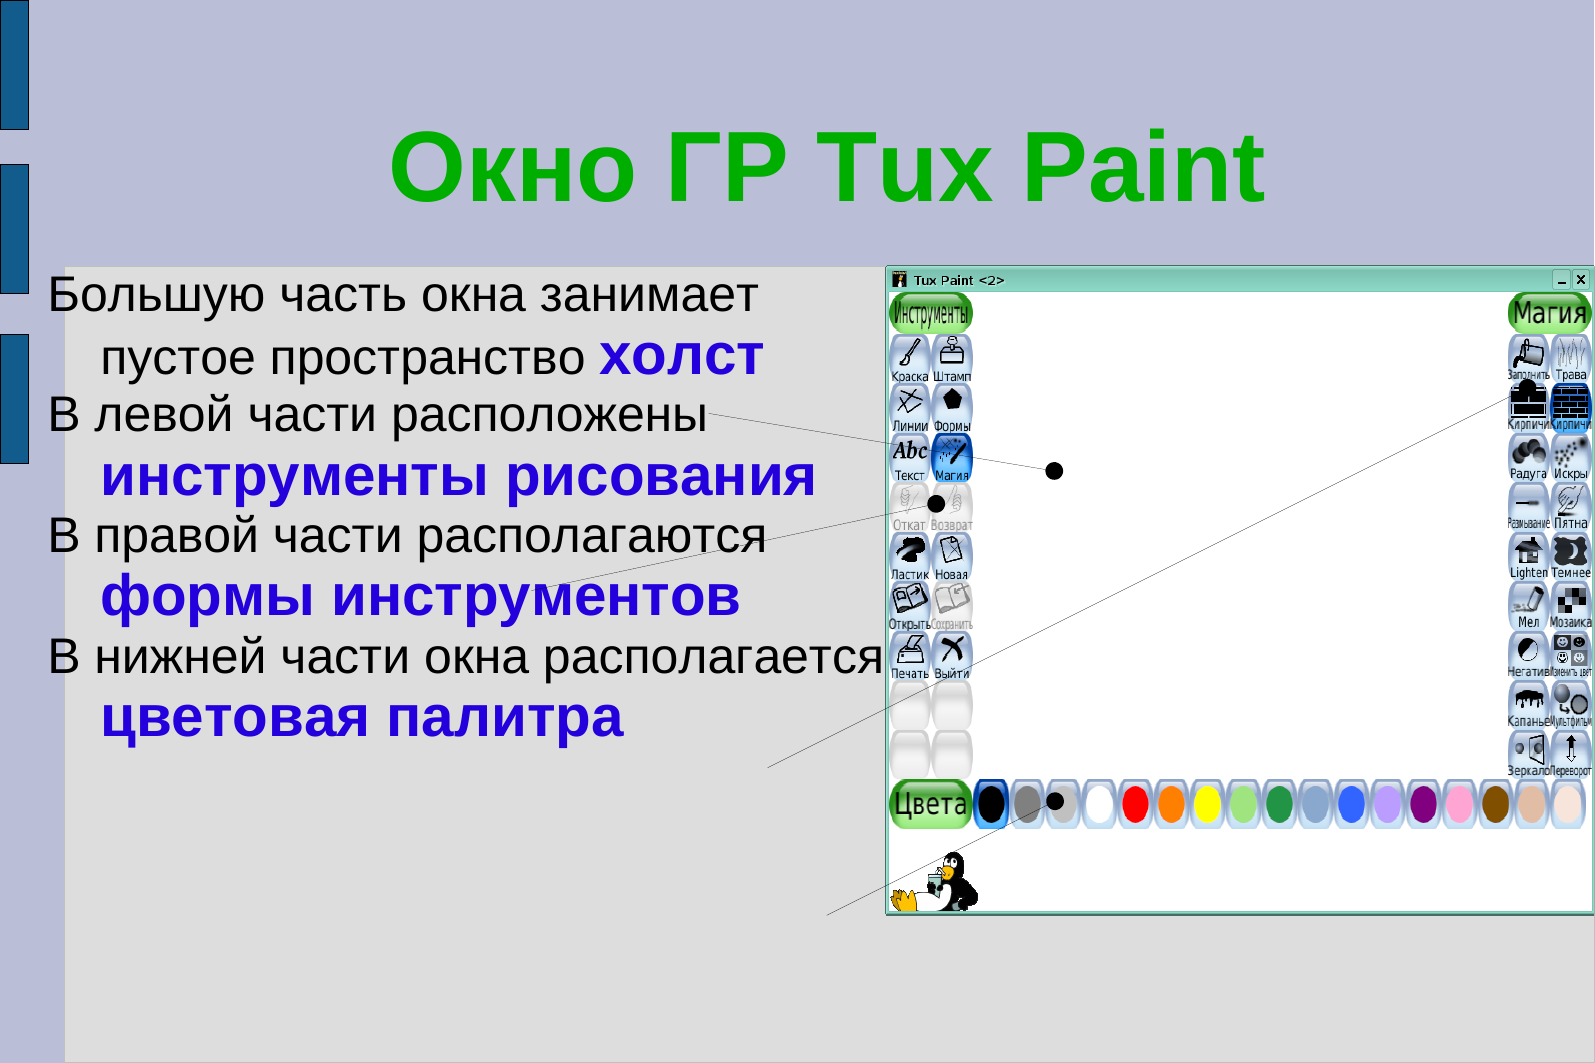

# Окно ГР Tux Paint
Большую часть окна занимает пустое пространство холст
В левой части расположены инструменты рисования
В правой части располагаются формы инструментов
В нижней части окна располагается цветовая палитра